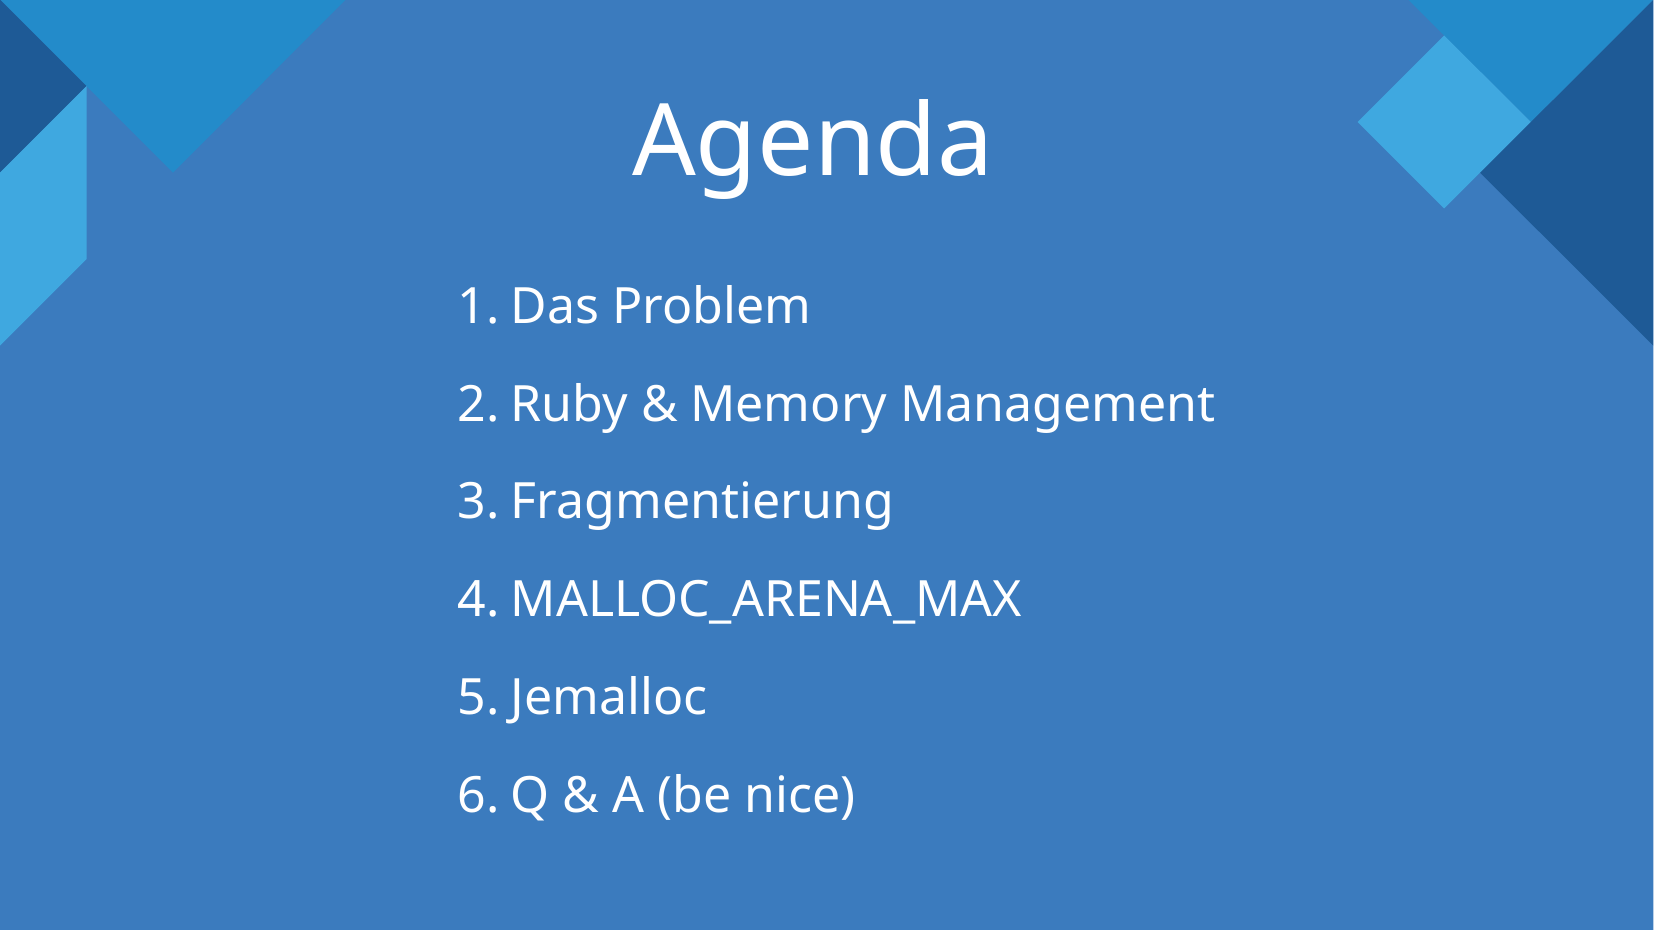

# Agenda
Das Problem
Ruby & Memory Management
Fragmentierung
MALLOC_ARENA_MAX
Jemalloc
Q & A (be nice)